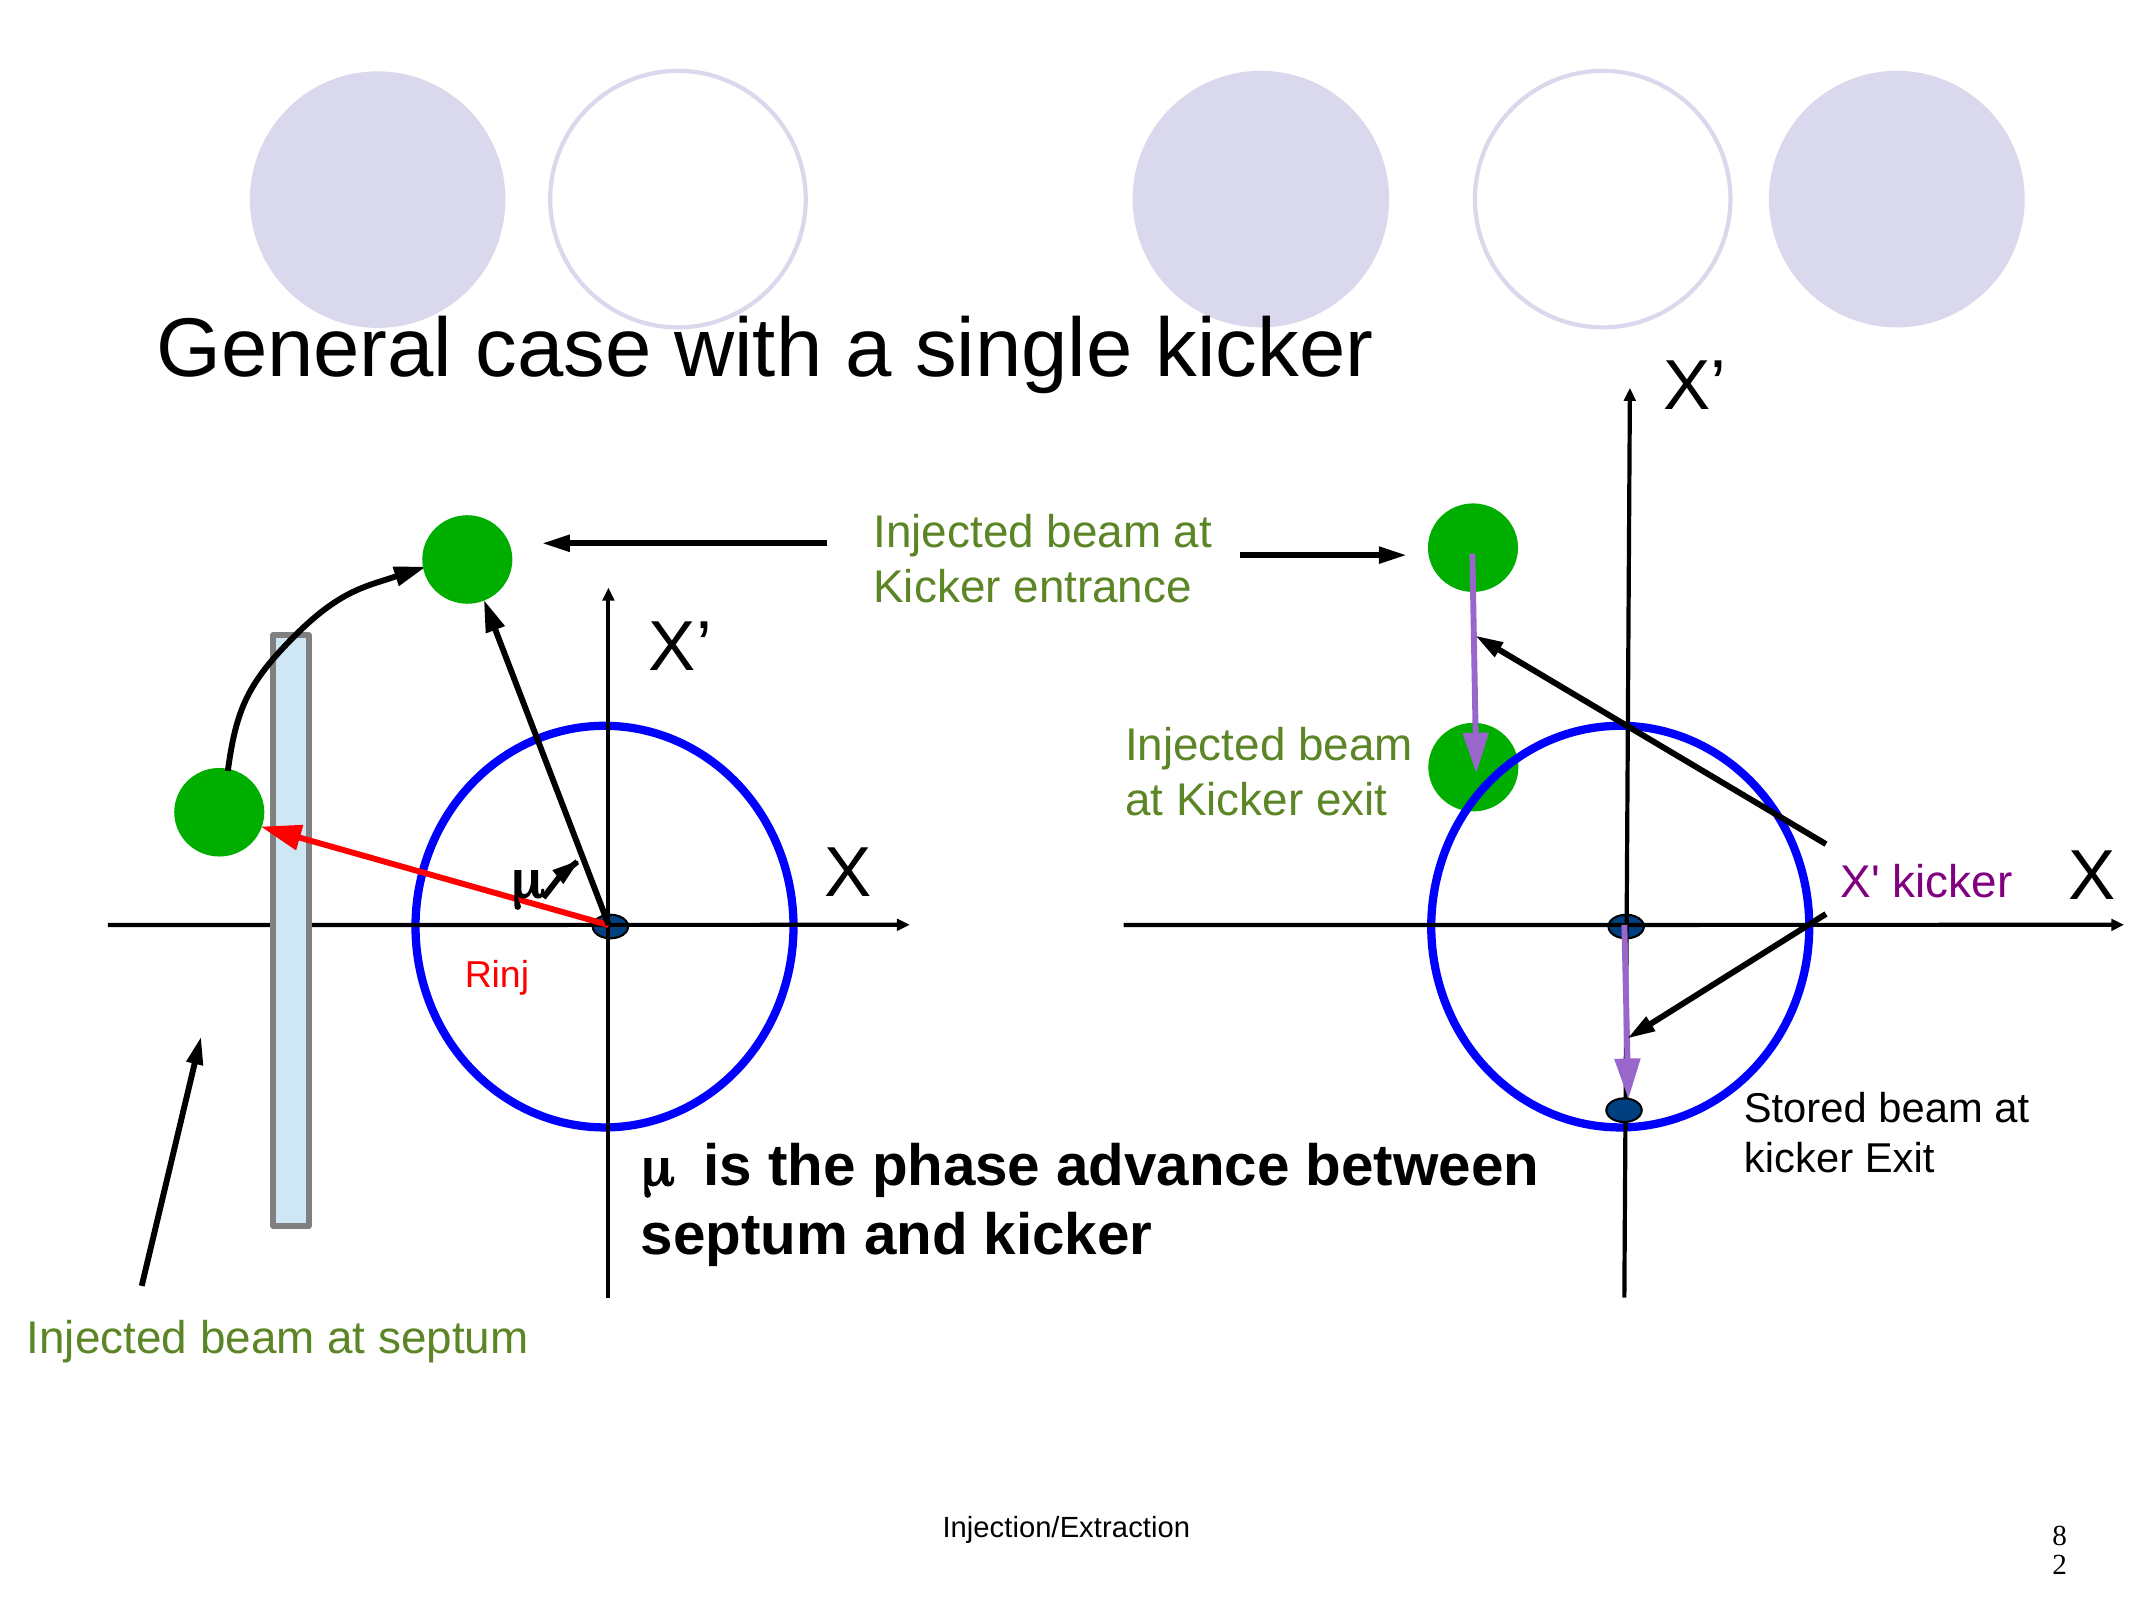

General case with a single kicker
X’
Injected beam at
Kicker entrance
X’
Injected beam
at Kicker exit
X
X
m
X' kicker
Rinj
Stored beam at kicker Exit
m is the phase advance between septum and kicker
Injected beam at septum
82